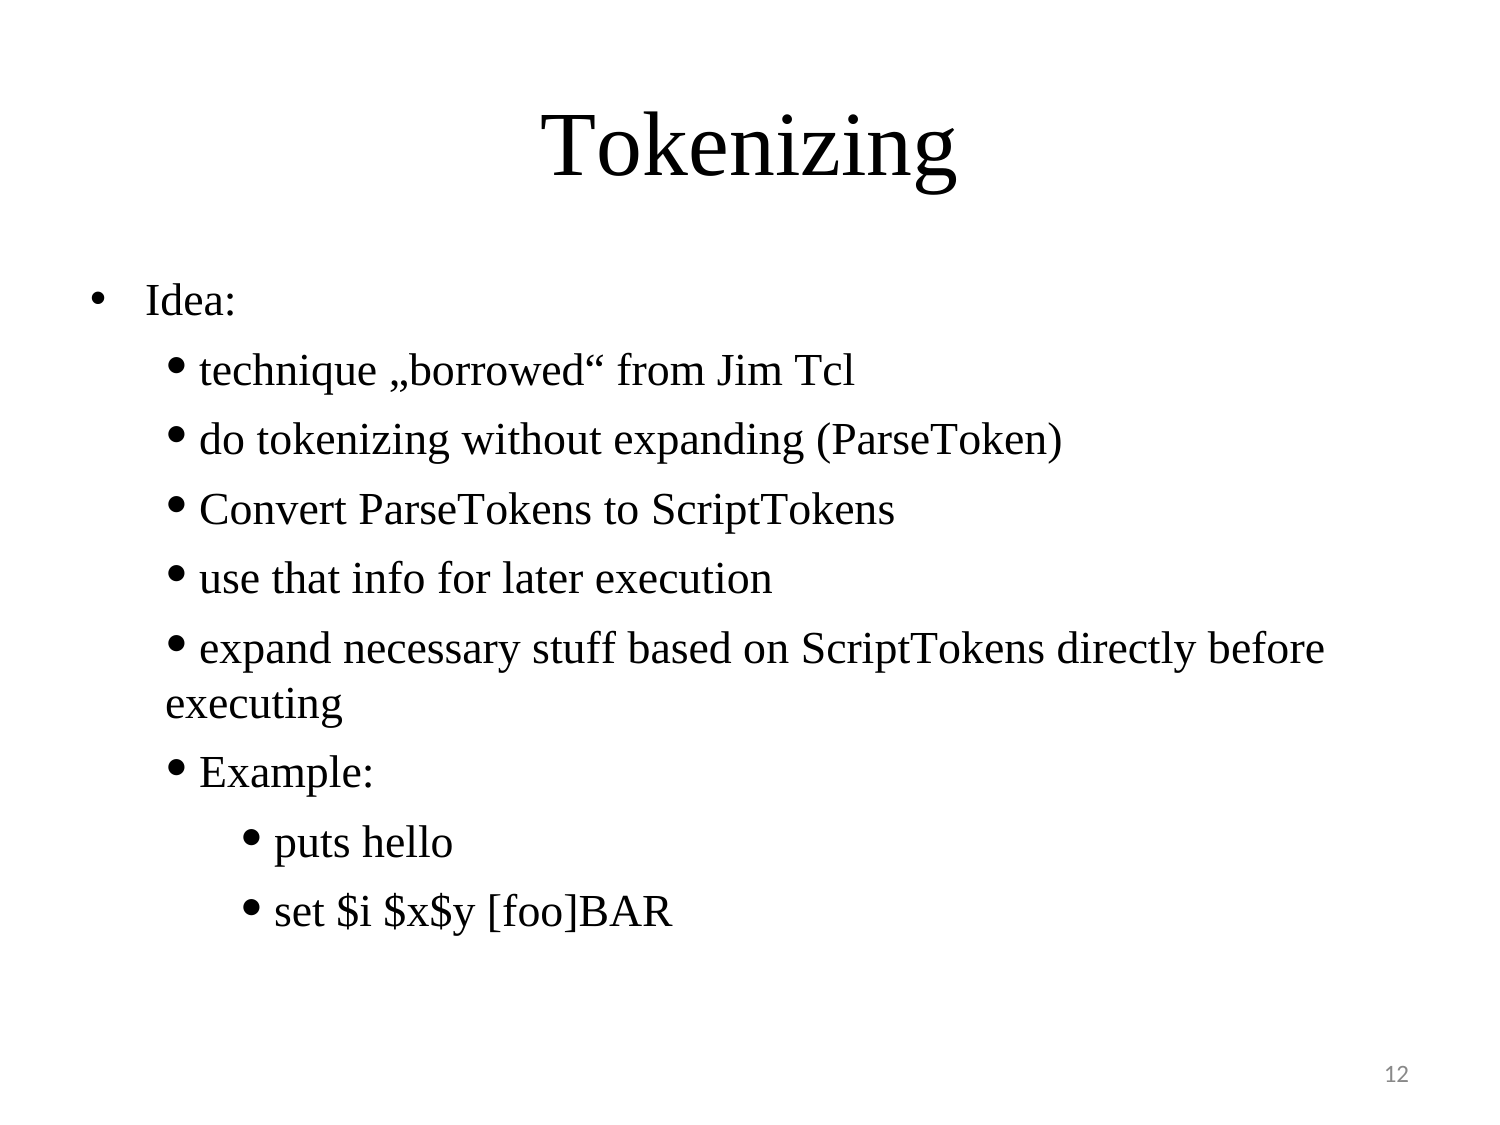

Tokenizing‏
Idea:
 technique „borrowed“ from Jim Tcl
 do tokenizing without expanding (ParseToken)
 Convert ParseTokens to ScriptTokens
 use that info for later execution
 expand necessary stuff based on ScriptTokens directly before executing
 Example:
 puts hello
 set $i $x$y [foo]BAR
12